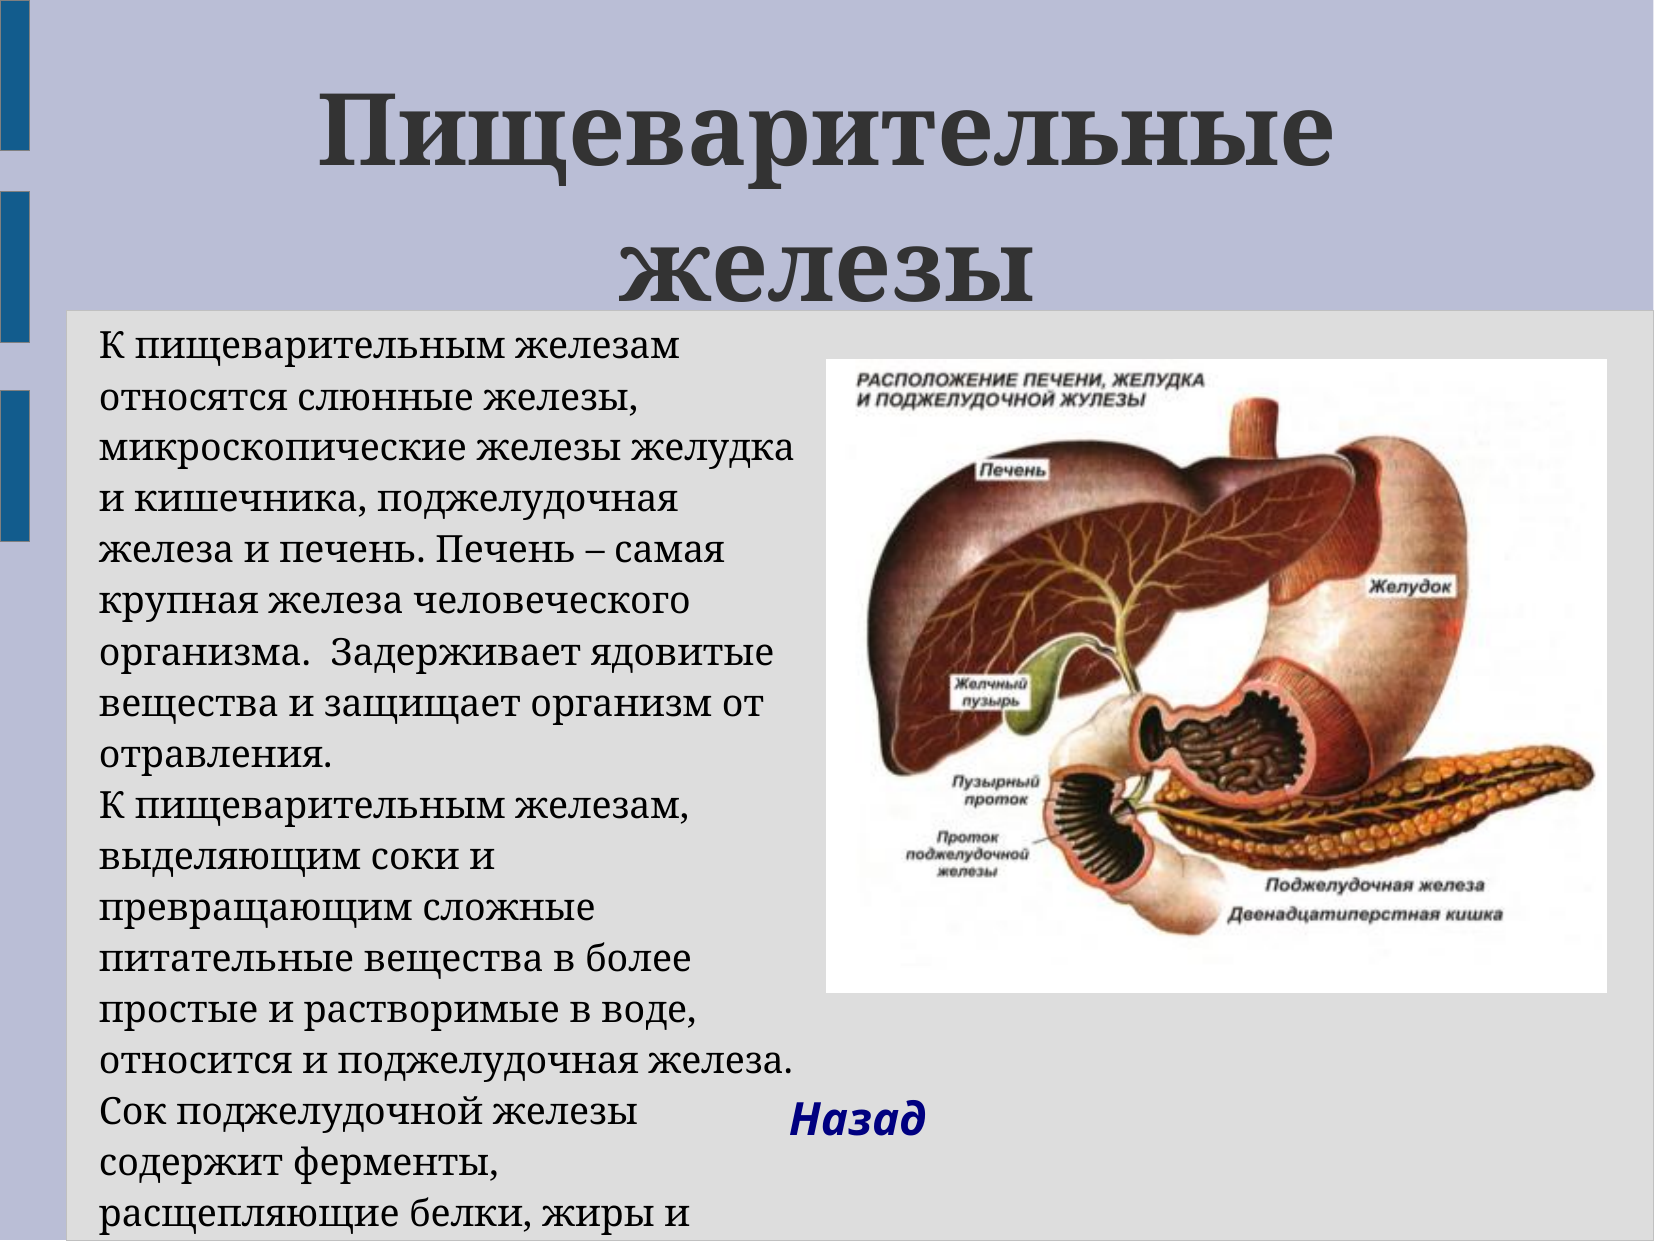

# Пищеварительные железы
К пищеварительным железам относятся слюнные железы, микроскопические железы желудка и кишечника, поджелудочная железа и печень. Печень – самая крупная железа человеческого организма. Задерживает ядовитые вещества и защищает организм от отравления.
К пищеварительным железам, выделяющим соки и превращающим сложные питательные вещества в более простые и растворимые в воде, относится и поджелудочная железа. Сок поджелудочной железы содержит ферменты, расщепляющие белки, жиры и углеводы.
Назад